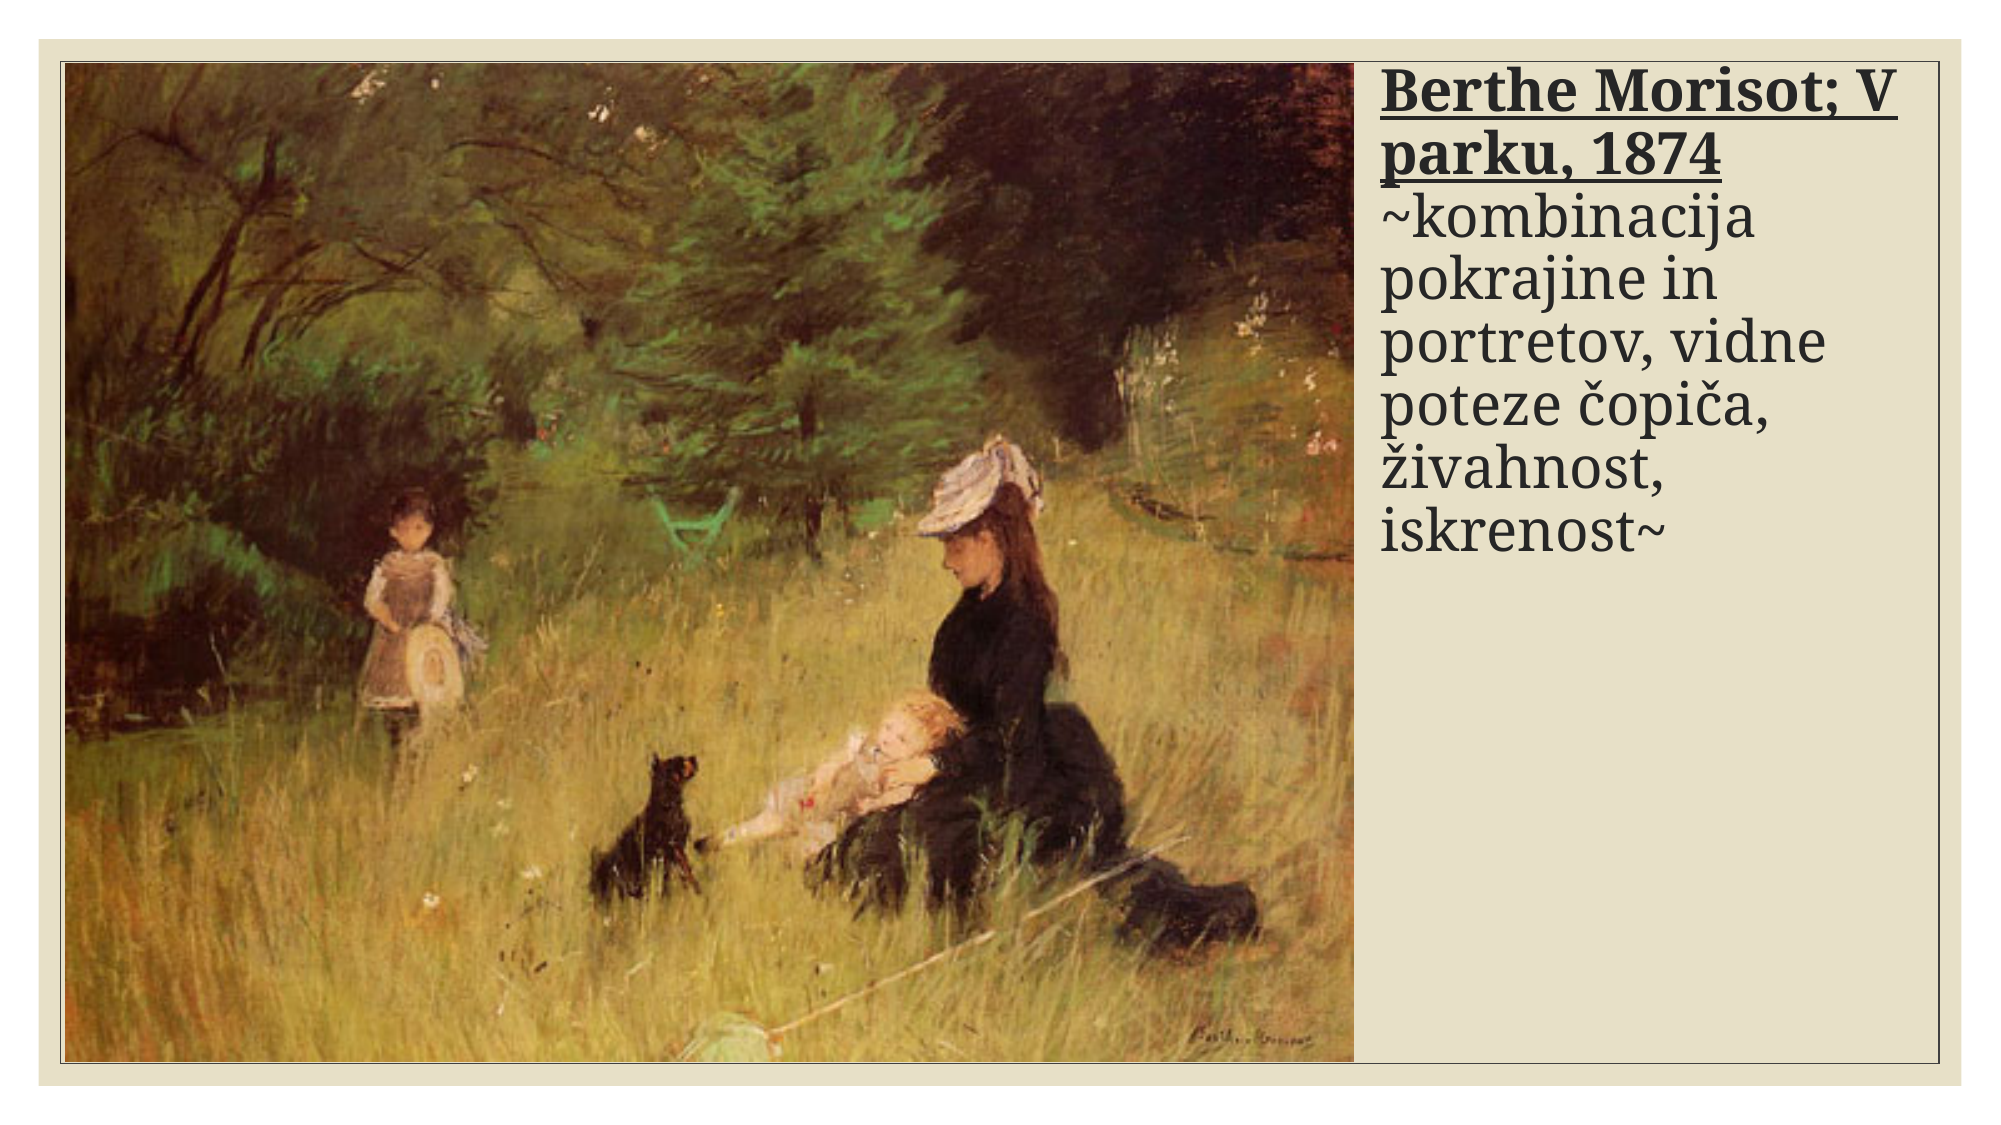

# Berthe Morisot; V parku, 1874 ~kombinacija pokrajine in portretov, vidne poteze čopiča, živahnost, iskrenost~